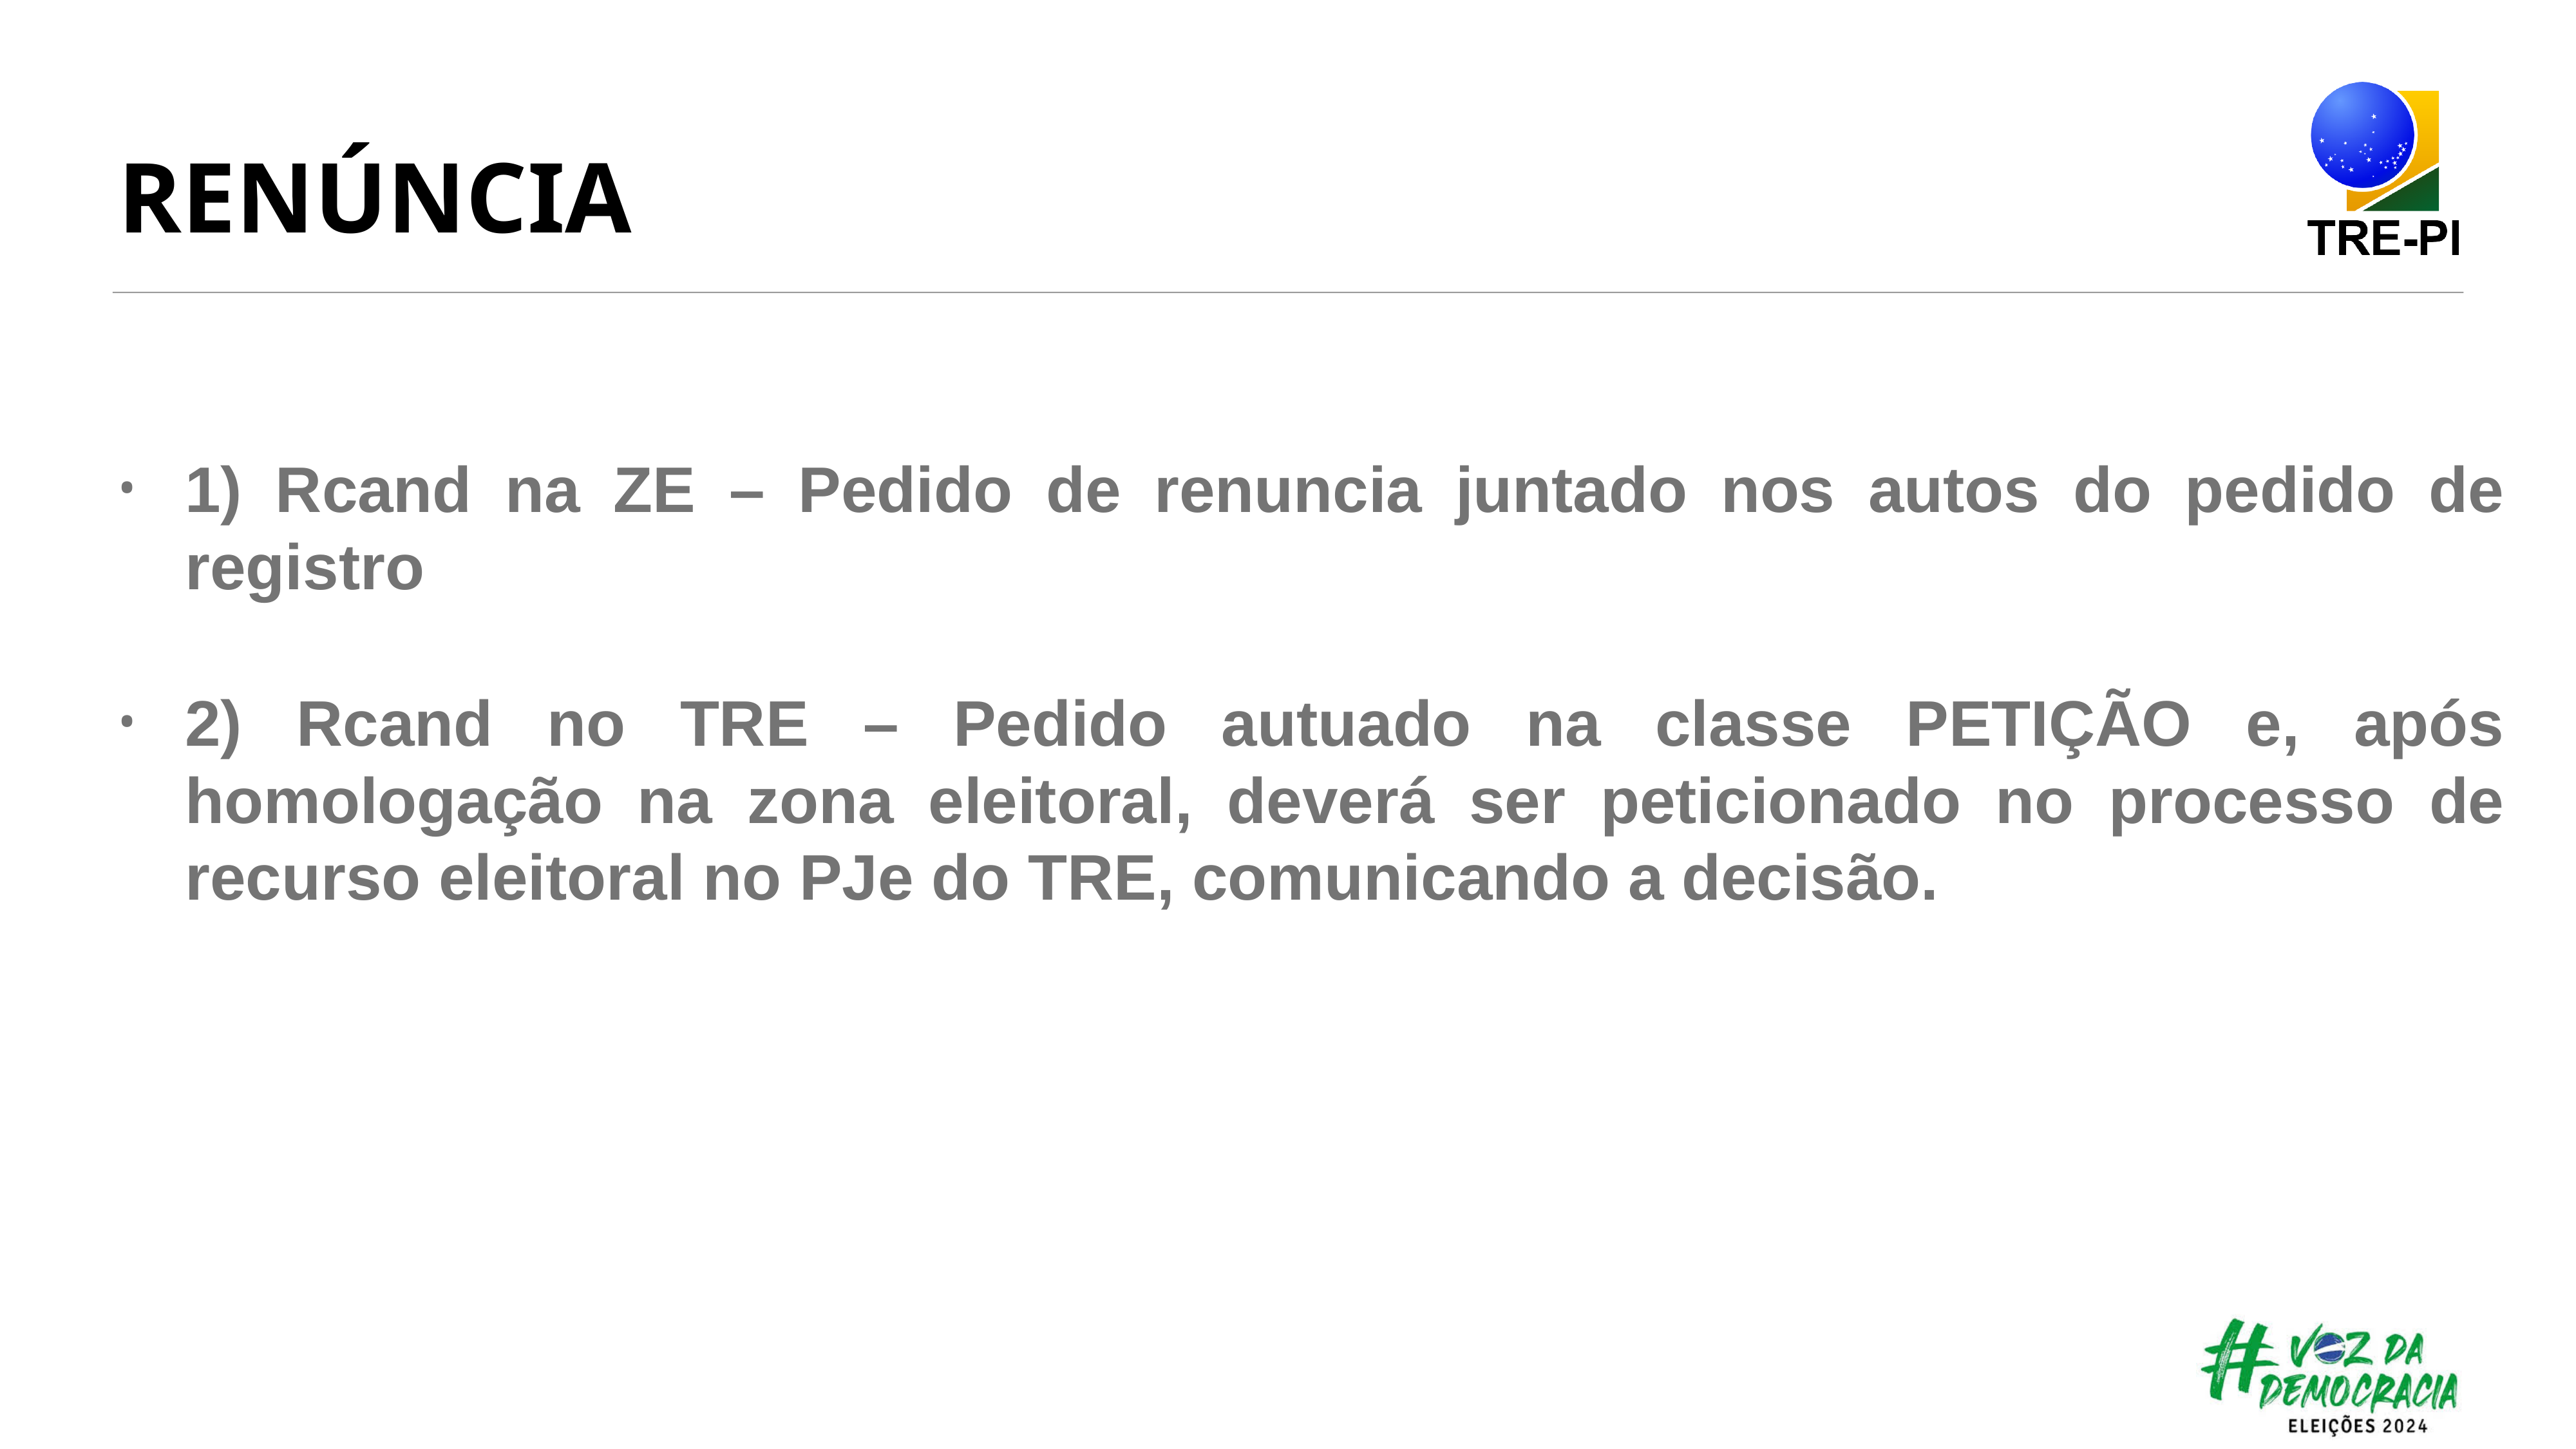

# RENÚNCIA
1) Rcand na ZE – Pedido de renuncia juntado nos autos do pedido de registro
2) Rcand no TRE – Pedido autuado na classe PETIÇÃO e, após homologação na zona eleitoral, deverá ser peticionado no processo de recurso eleitoral no PJe do TRE, comunicando a decisão.